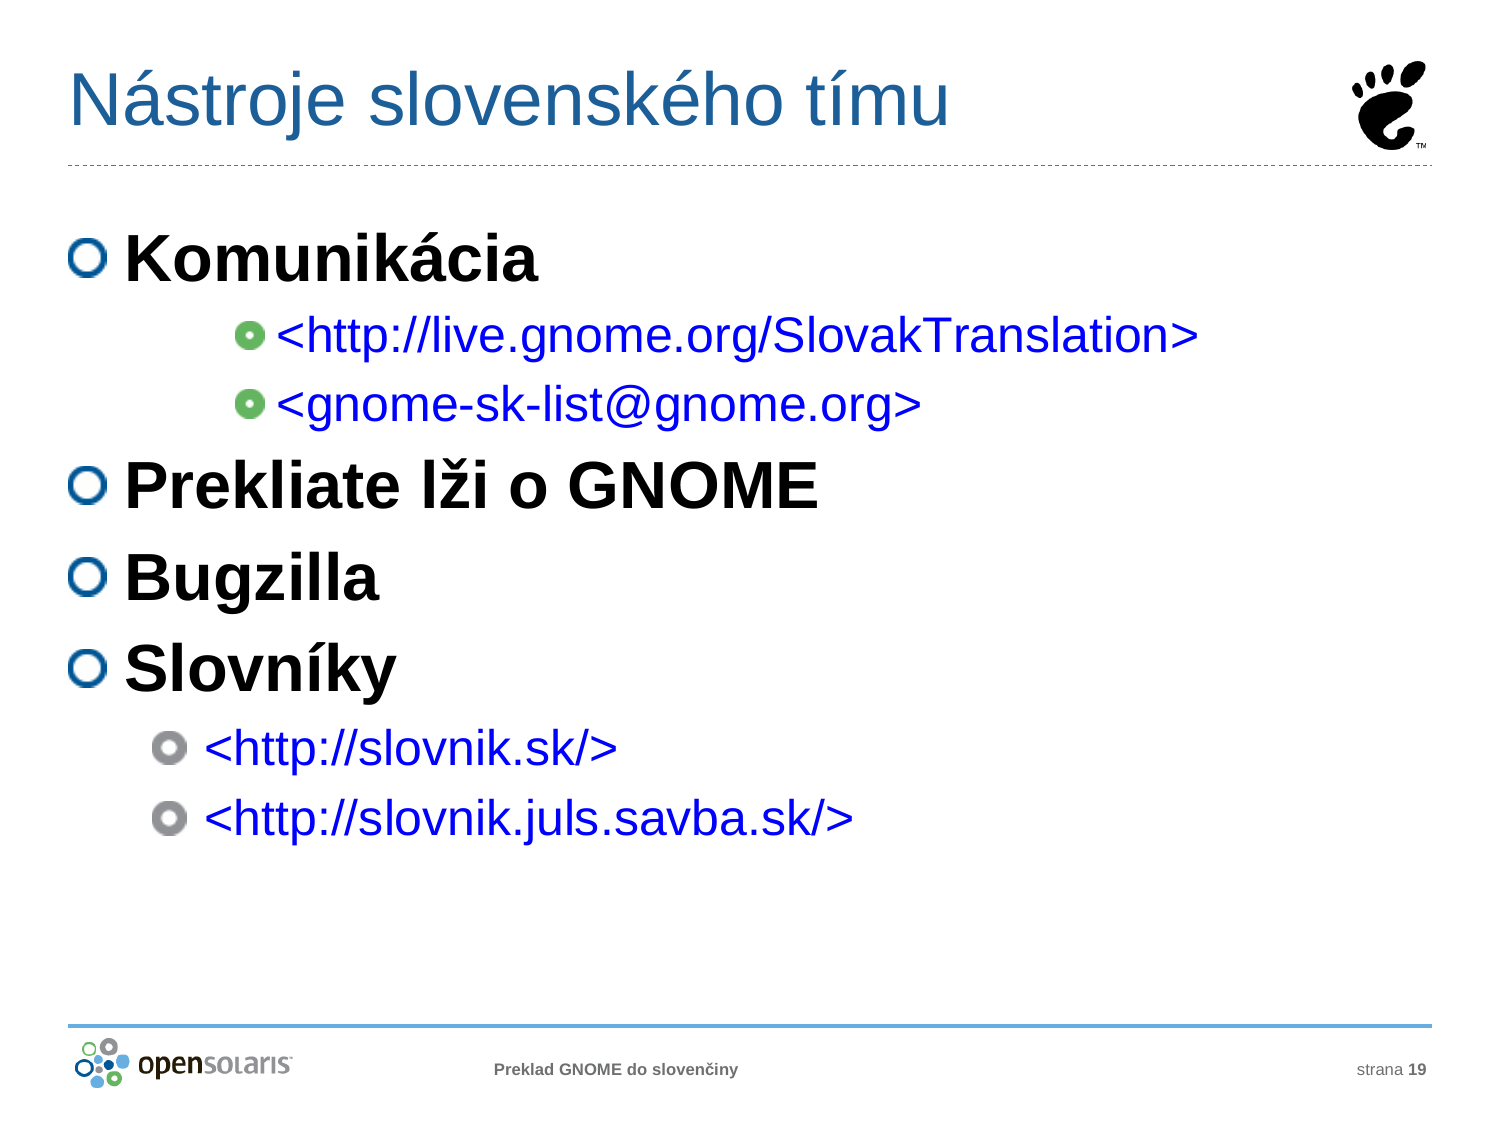

# Nástroje slovenského tímu
Komunikácia
<http://live.gnome.org/SlovakTranslation>
<gnome-sk-list@gnome.org>
Prekliate lži o GNOME
Bugzilla
Slovníky
<http://slovnik.sk/>
<http://slovnik.juls.savba.sk/>
19